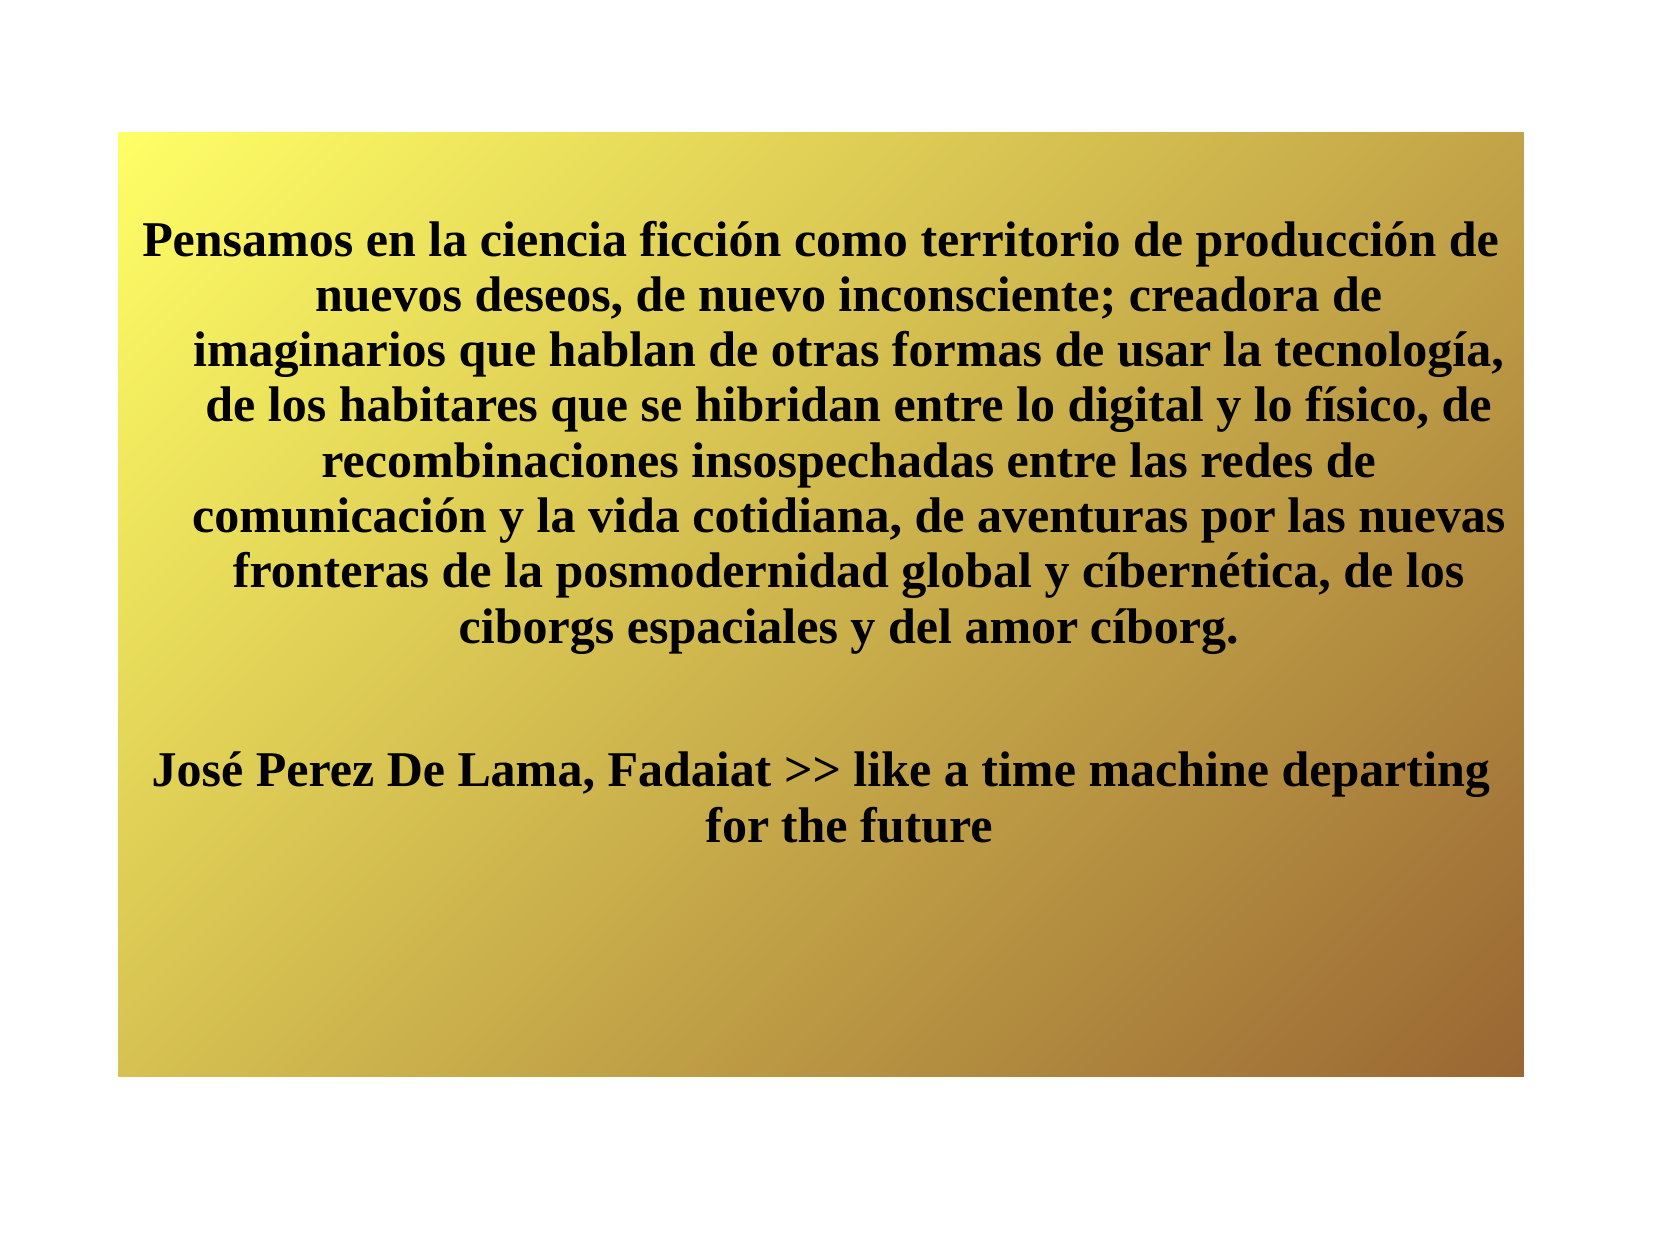

Pensamos en la ciencia ficción como territorio de producción de nuevos deseos, de nuevo inconsciente; creadora de imaginarios que hablan de otras formas de usar la tecnología, de los habitares que se hibridan entre lo digital y lo físico, de recombinaciones insospechadas entre las redes de comunicación y la vida cotidiana, de aventuras por las nuevas fronteras de la posmodernidad global y cíbernética, de los ciborgs espaciales y del amor cíborg.
José Perez De Lama, Fadaiat >> like a time machine departing for the future